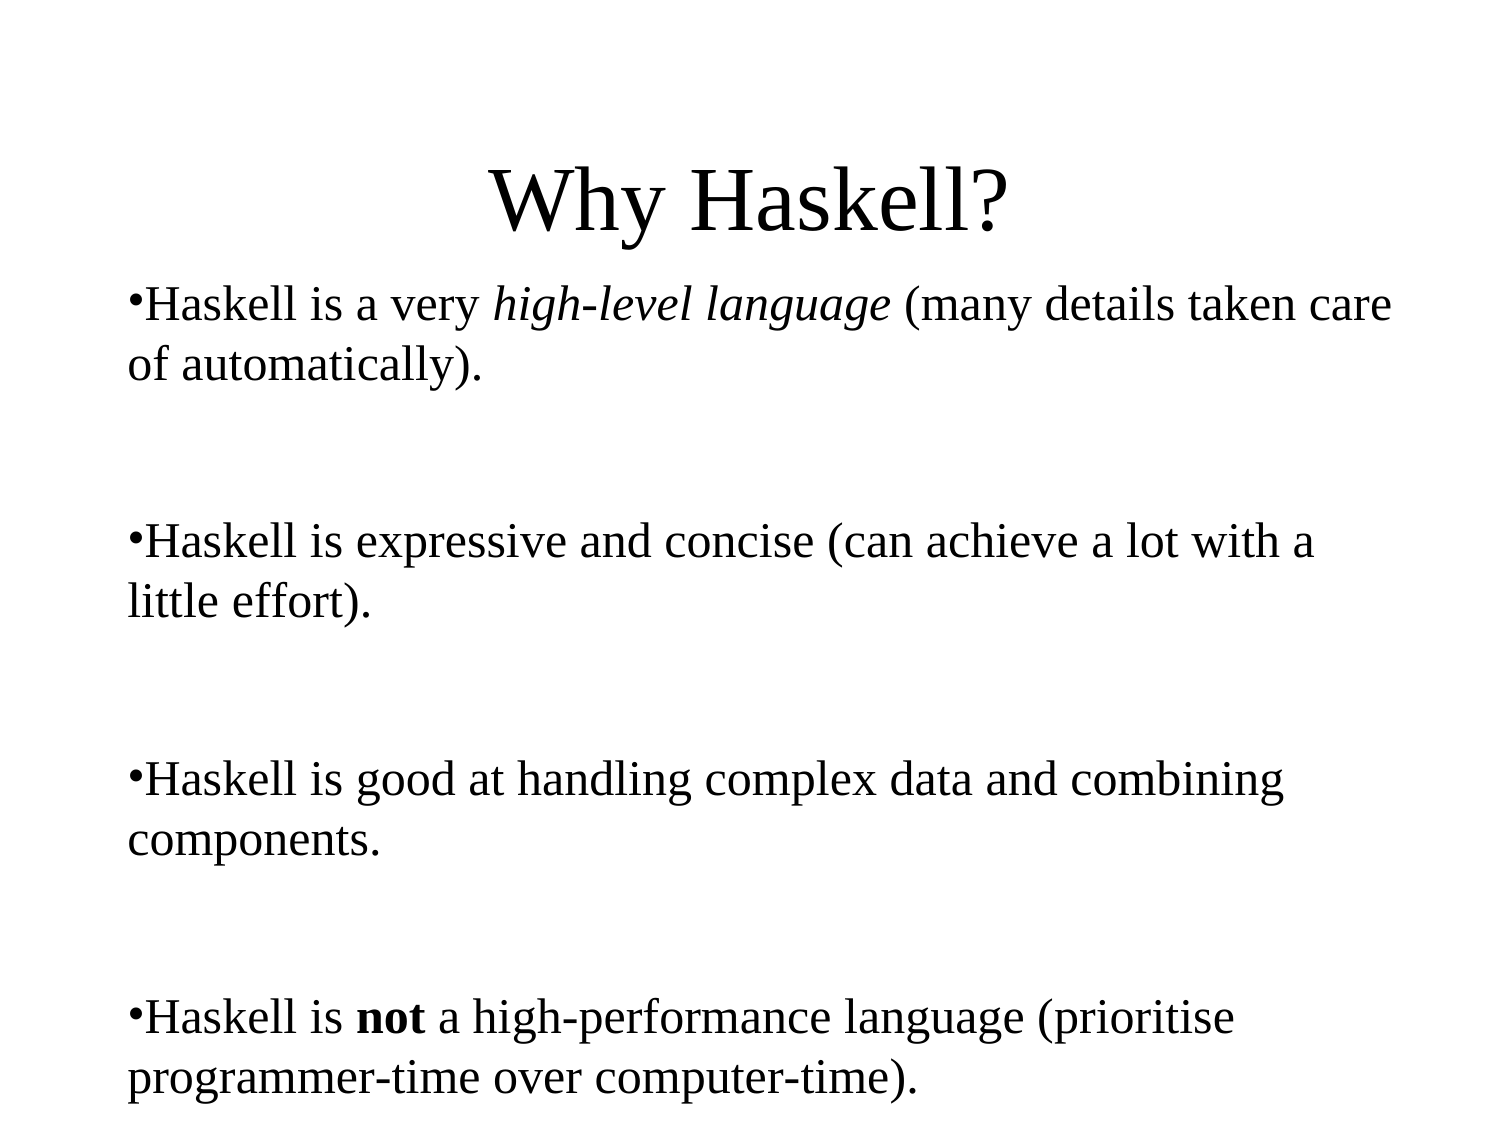

# Why Haskell?
Haskell is a very high-level language (many details taken care of automatically).
Haskell is expressive and concise (can achieve a lot with a little effort).
Haskell is good at handling complex data and combining components.
Haskell is not a high-performance language (prioritise programmer-time over computer-time).